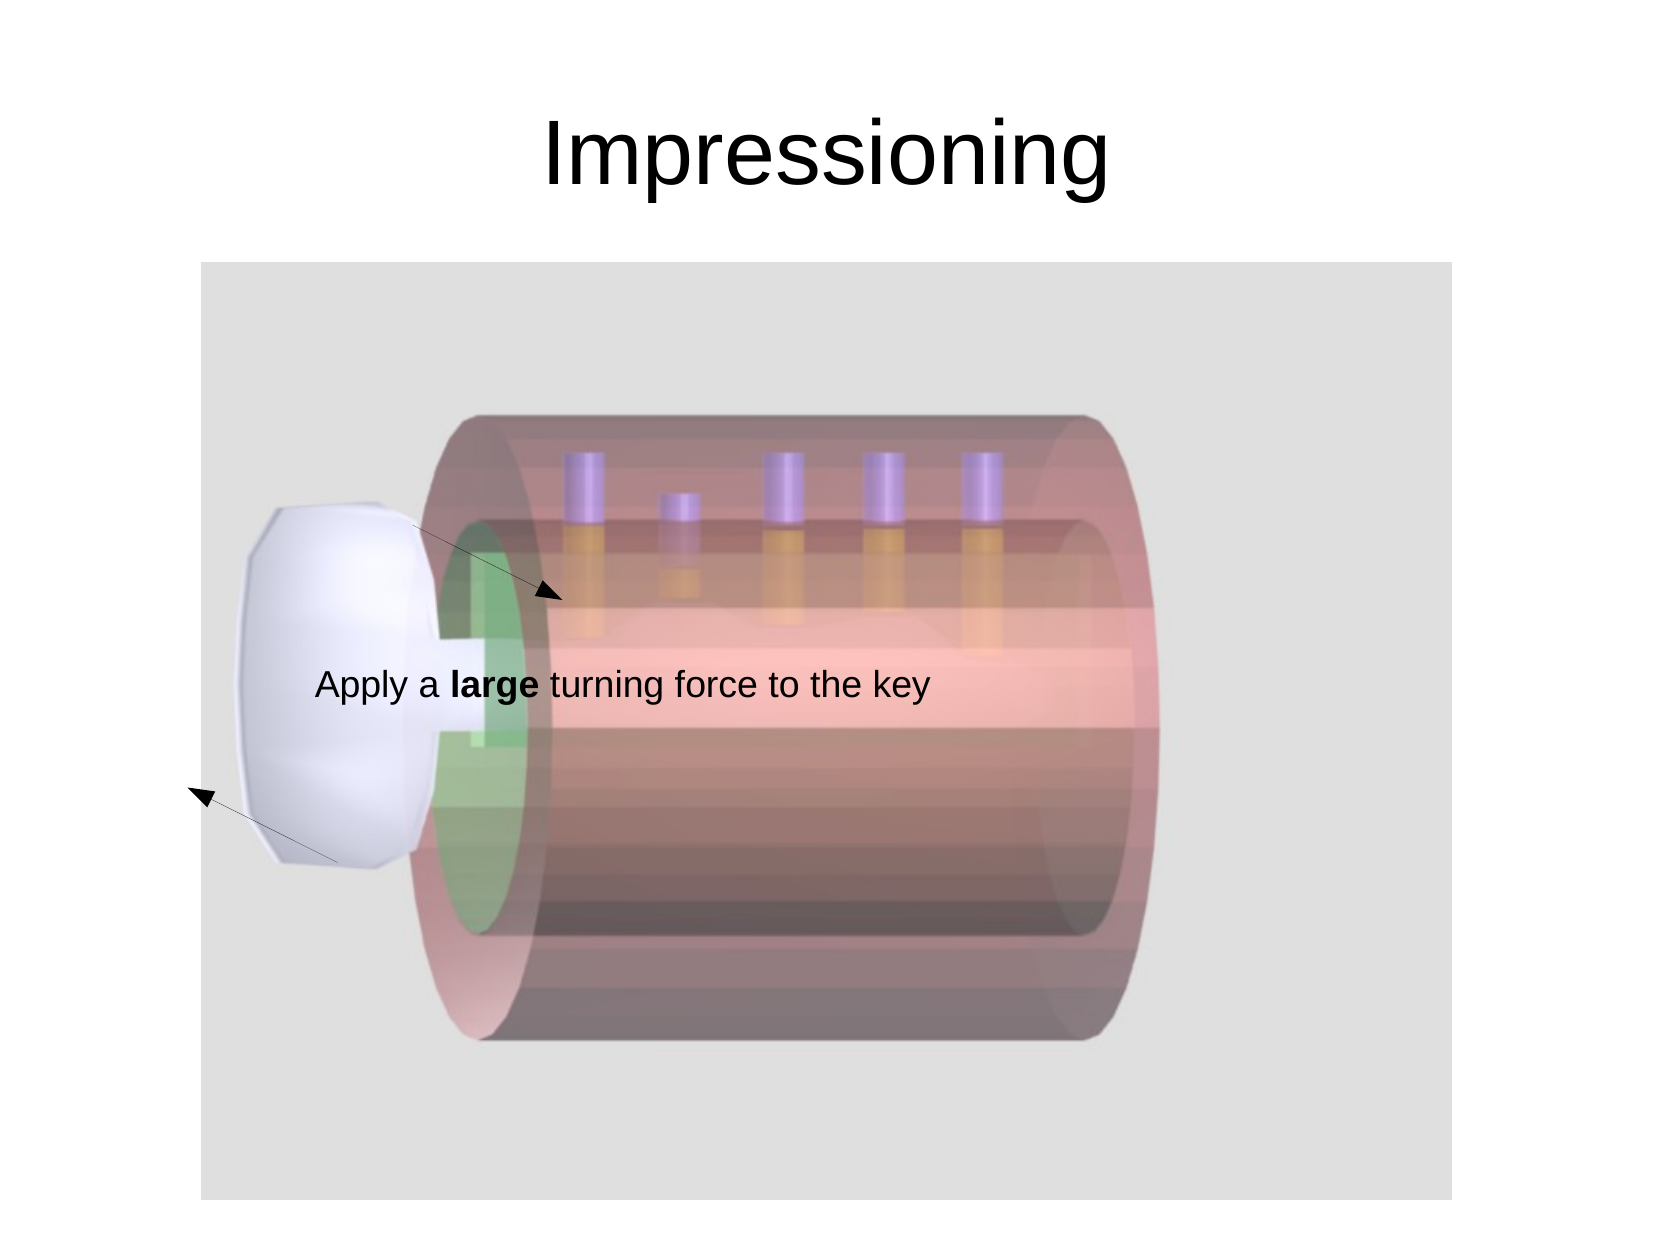

# Impressioning
Apply a large turning force to the key